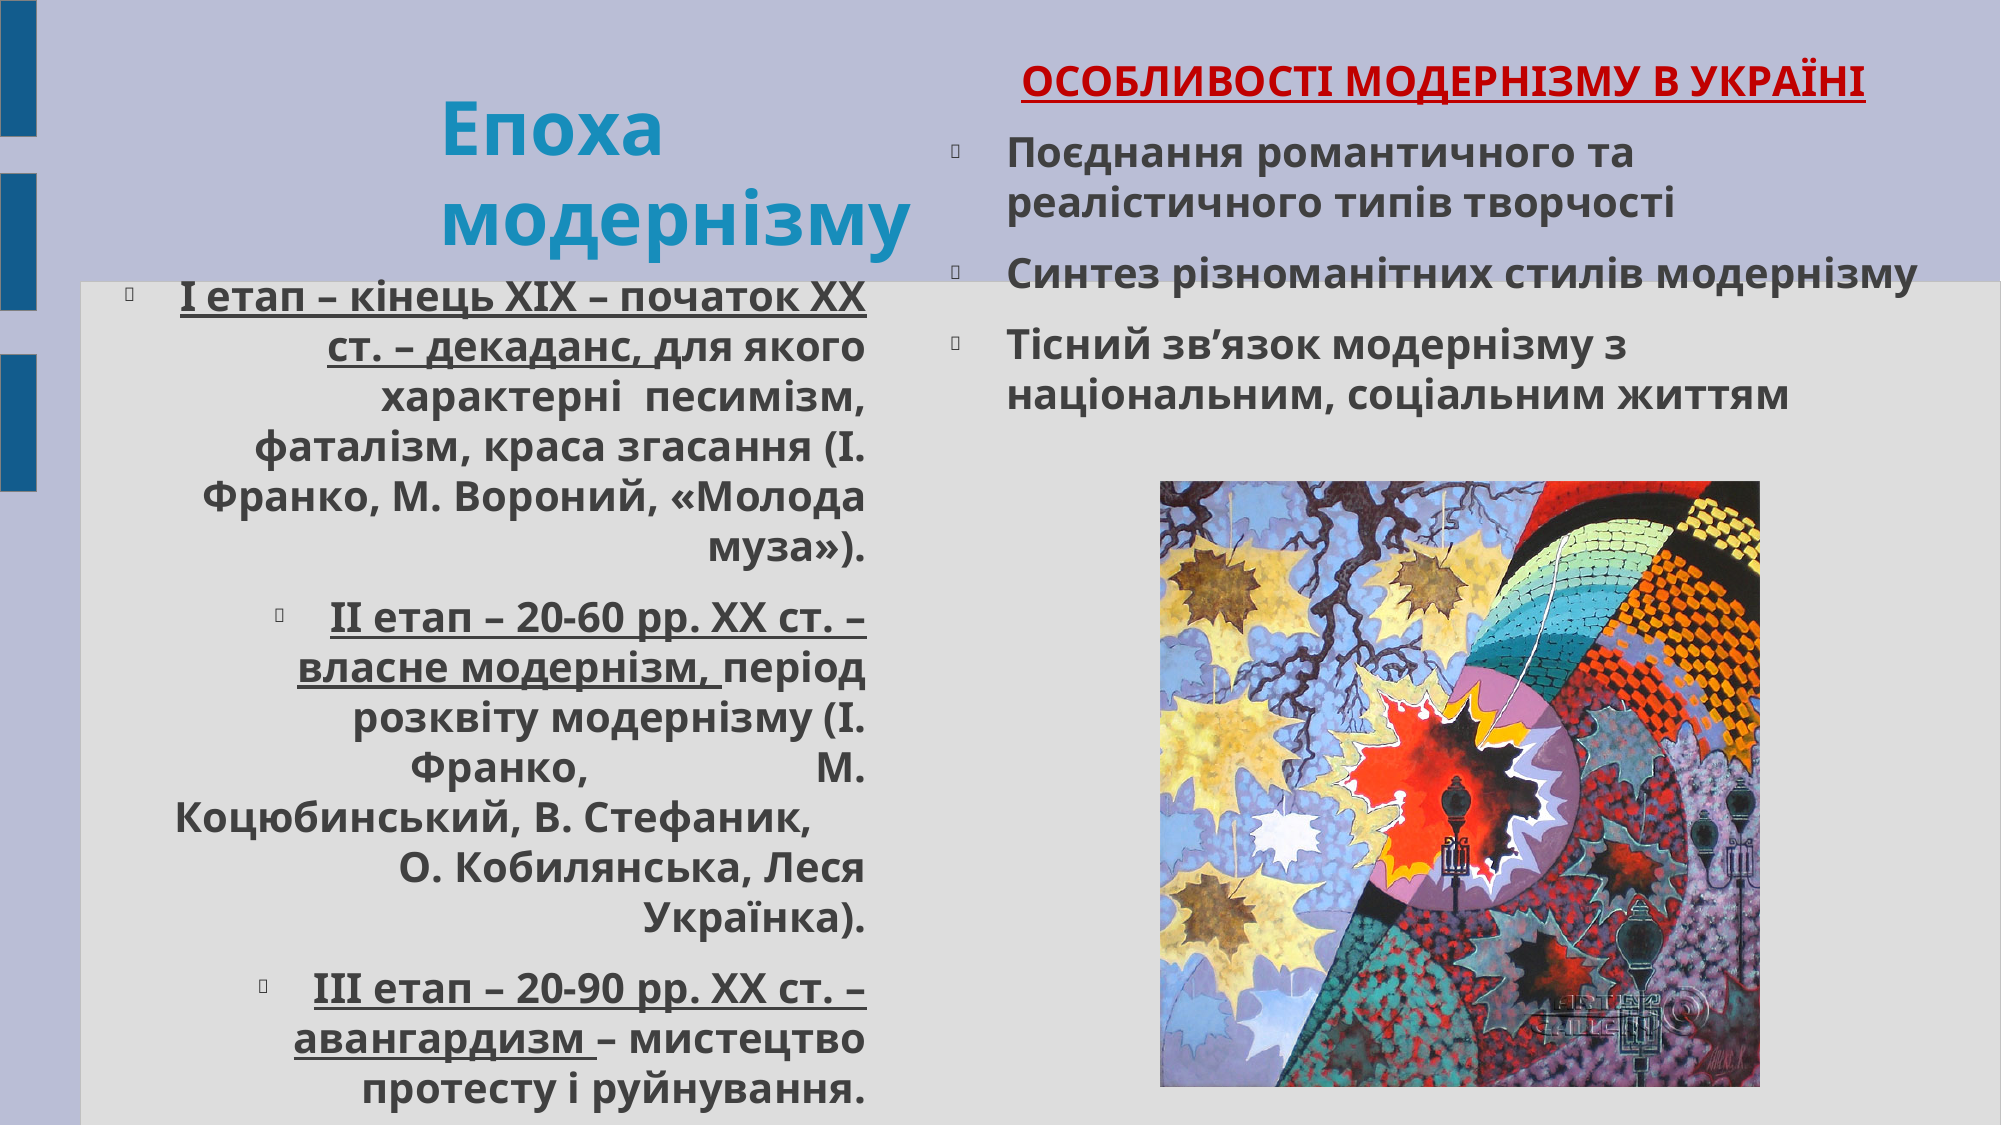

# ОСОБЛИВОСТІ МОДЕРНІЗМУ В УКРАЇНІ
Поєднання романтичного та реалістичного типів творчості
Синтез різноманітних стилів модернізму
Тісний зв’язок модернізму з національним, соціальним життям
Епоха модернізму
І етап – кінець ХІХ – початок ХХ ст. – декаданс, для якого характерні песимізм, фаталізм, краса згасання (І. Франко, М. Вороний, «Молода муза»).
ІІ етап – 20-60 рр. ХХ ст. – власне модернізм, період розквіту модернізму (І. Франко, М. Коцюбинський, В. Стефаник, О. Кобилянська, Леся Українка).
ІІІ етап – 20-90 рр. ХХ ст. – авангардизм – мистецтво протесту і руйнування.